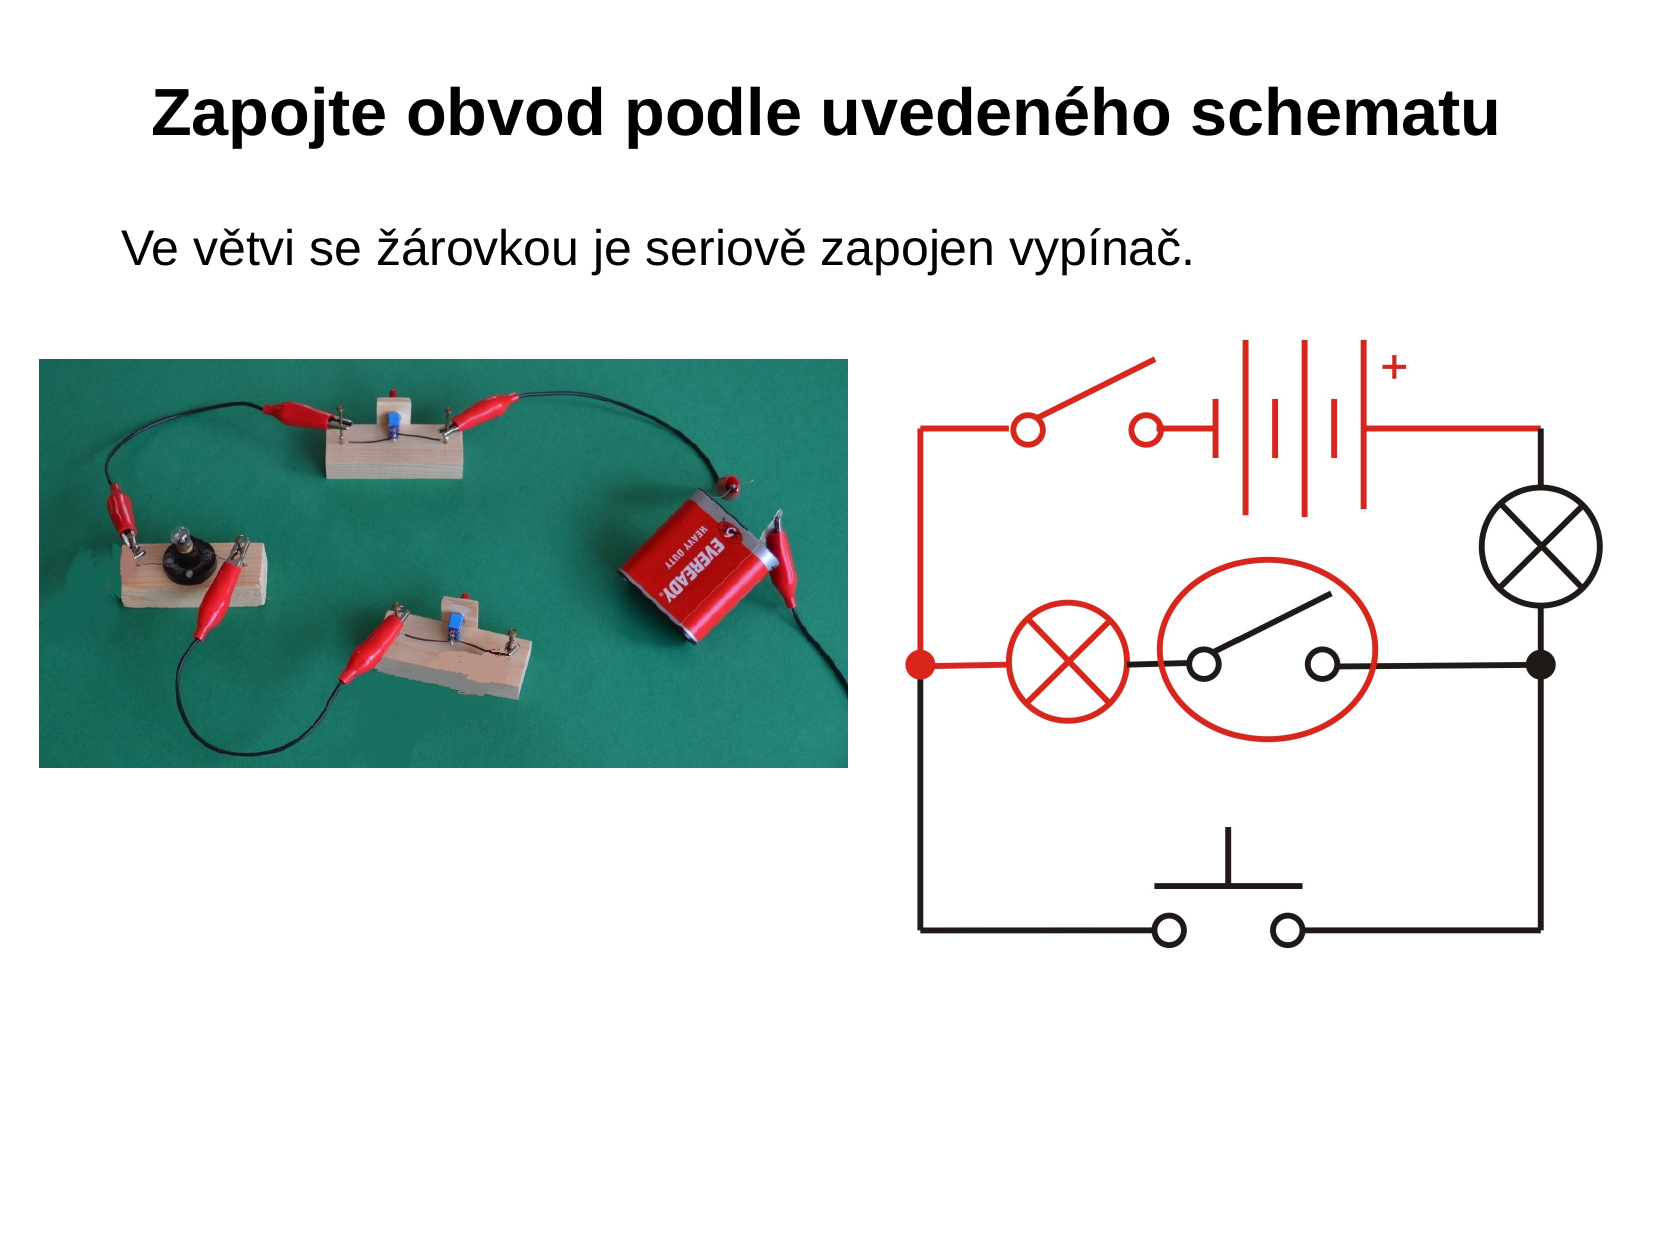

Zapojte obvod podle uvedeného schematu
Ve větvi se žárovkou je seriově zapojen vypínač.
#